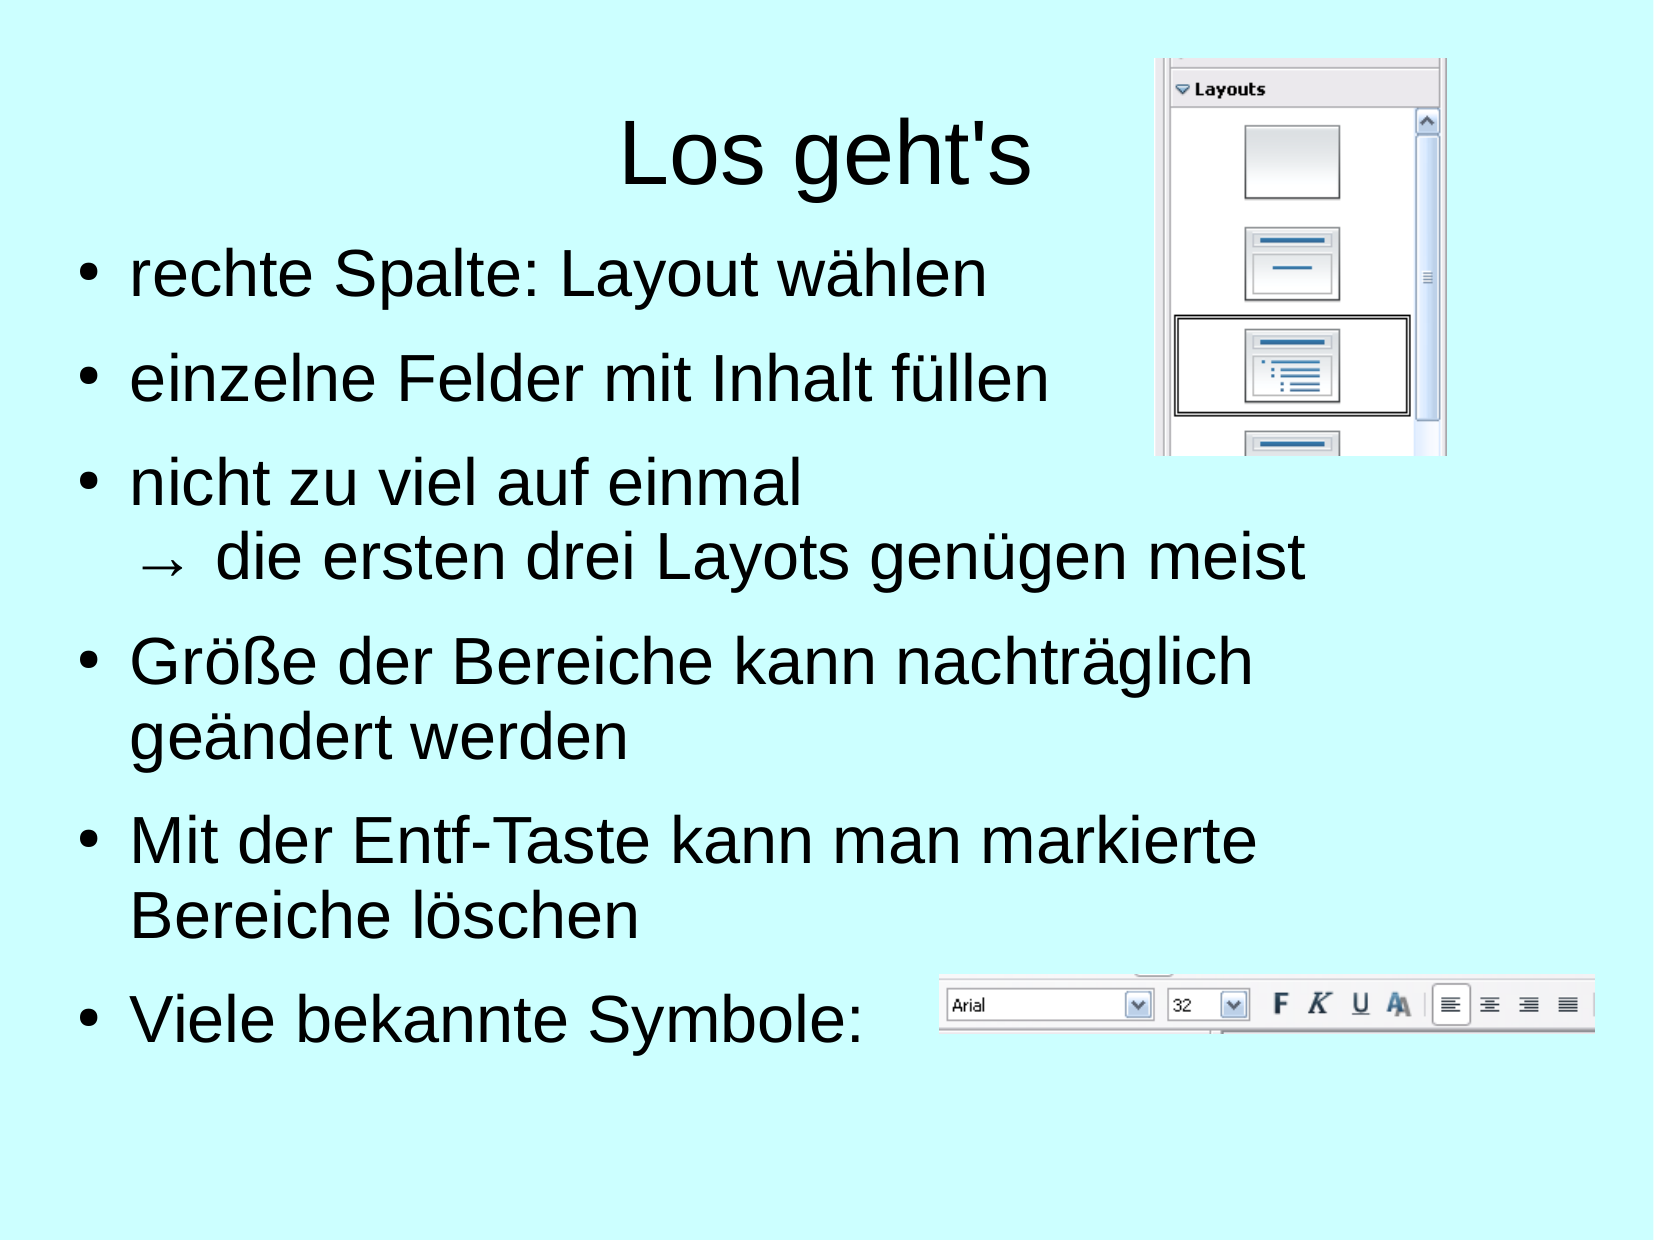

# Los geht's
rechte Spalte: Layout wählen
einzelne Felder mit Inhalt füllen
nicht zu viel auf einmal
→ die ersten drei Layots genügen meist
Größe der Bereiche kann nachträglich geändert werden
Mit der Entf-Taste kann man markierte Bereiche löschen
Viele bekannte Symbole: